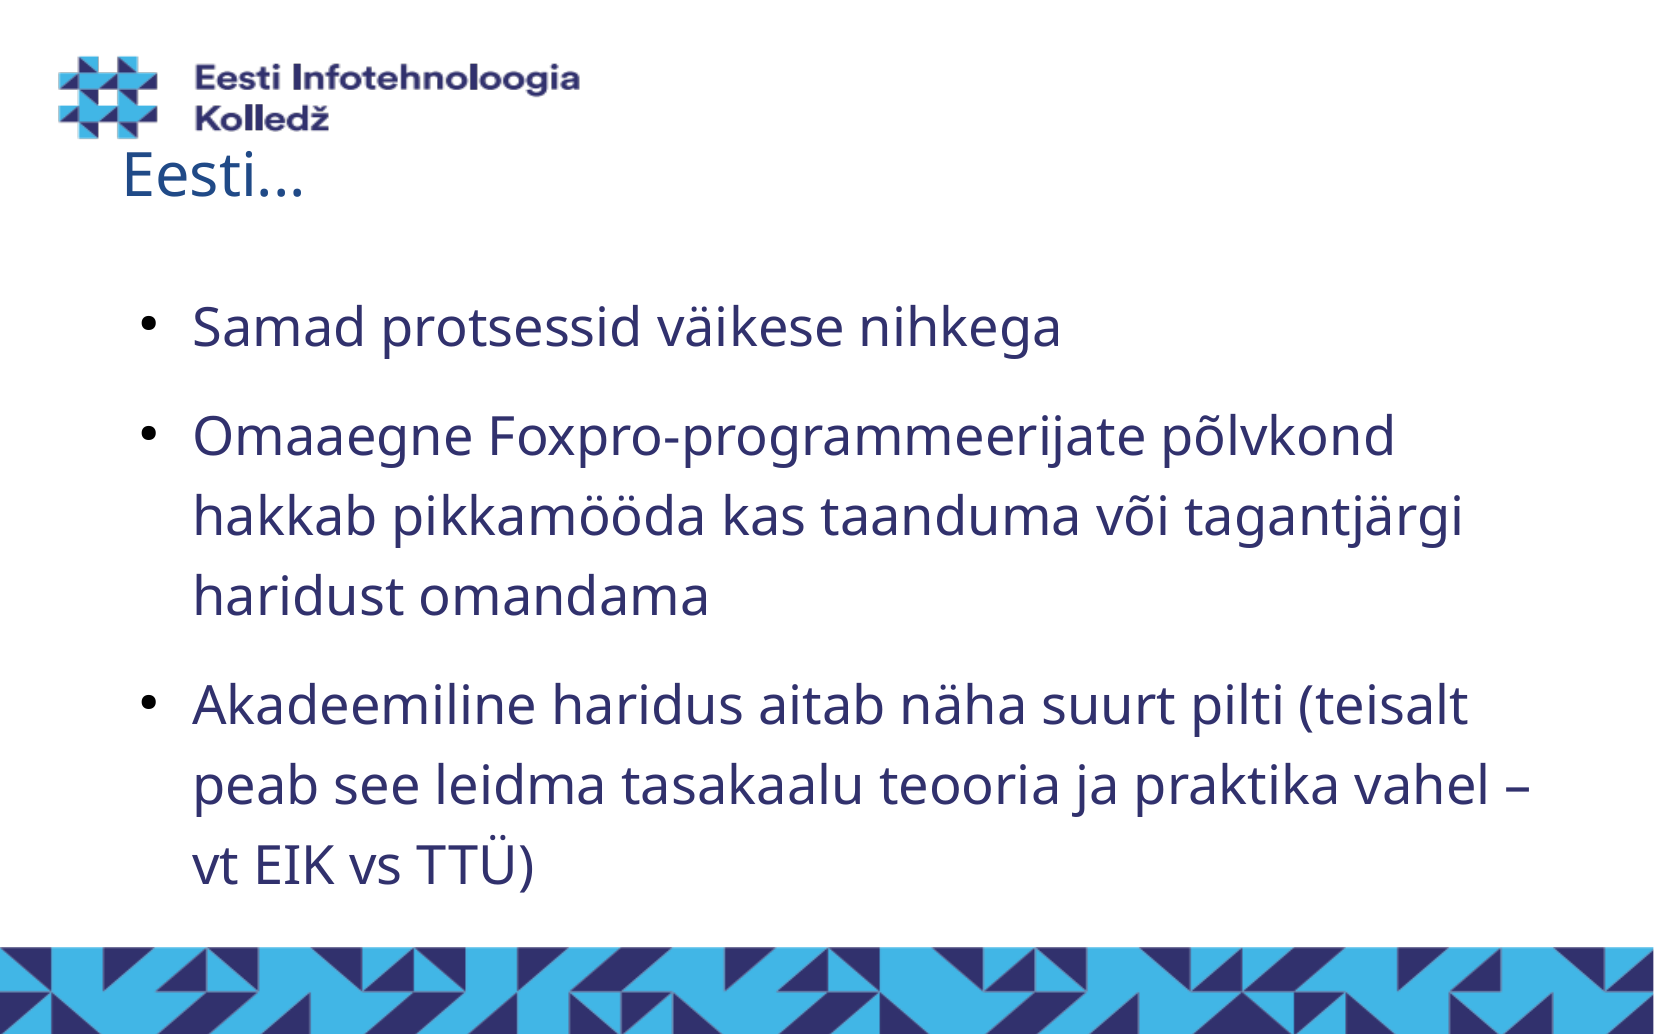

# Eesti...
Samad protsessid väikese nihkega
Omaaegne Foxpro-programmeerijate põlvkond hakkab pikkamööda kas taanduma või tagantjärgi haridust omandama
Akadeemiline haridus aitab näha suurt pilti (teisalt peab see leidma tasakaalu teooria ja praktika vahel – vt EIK vs TTÜ)